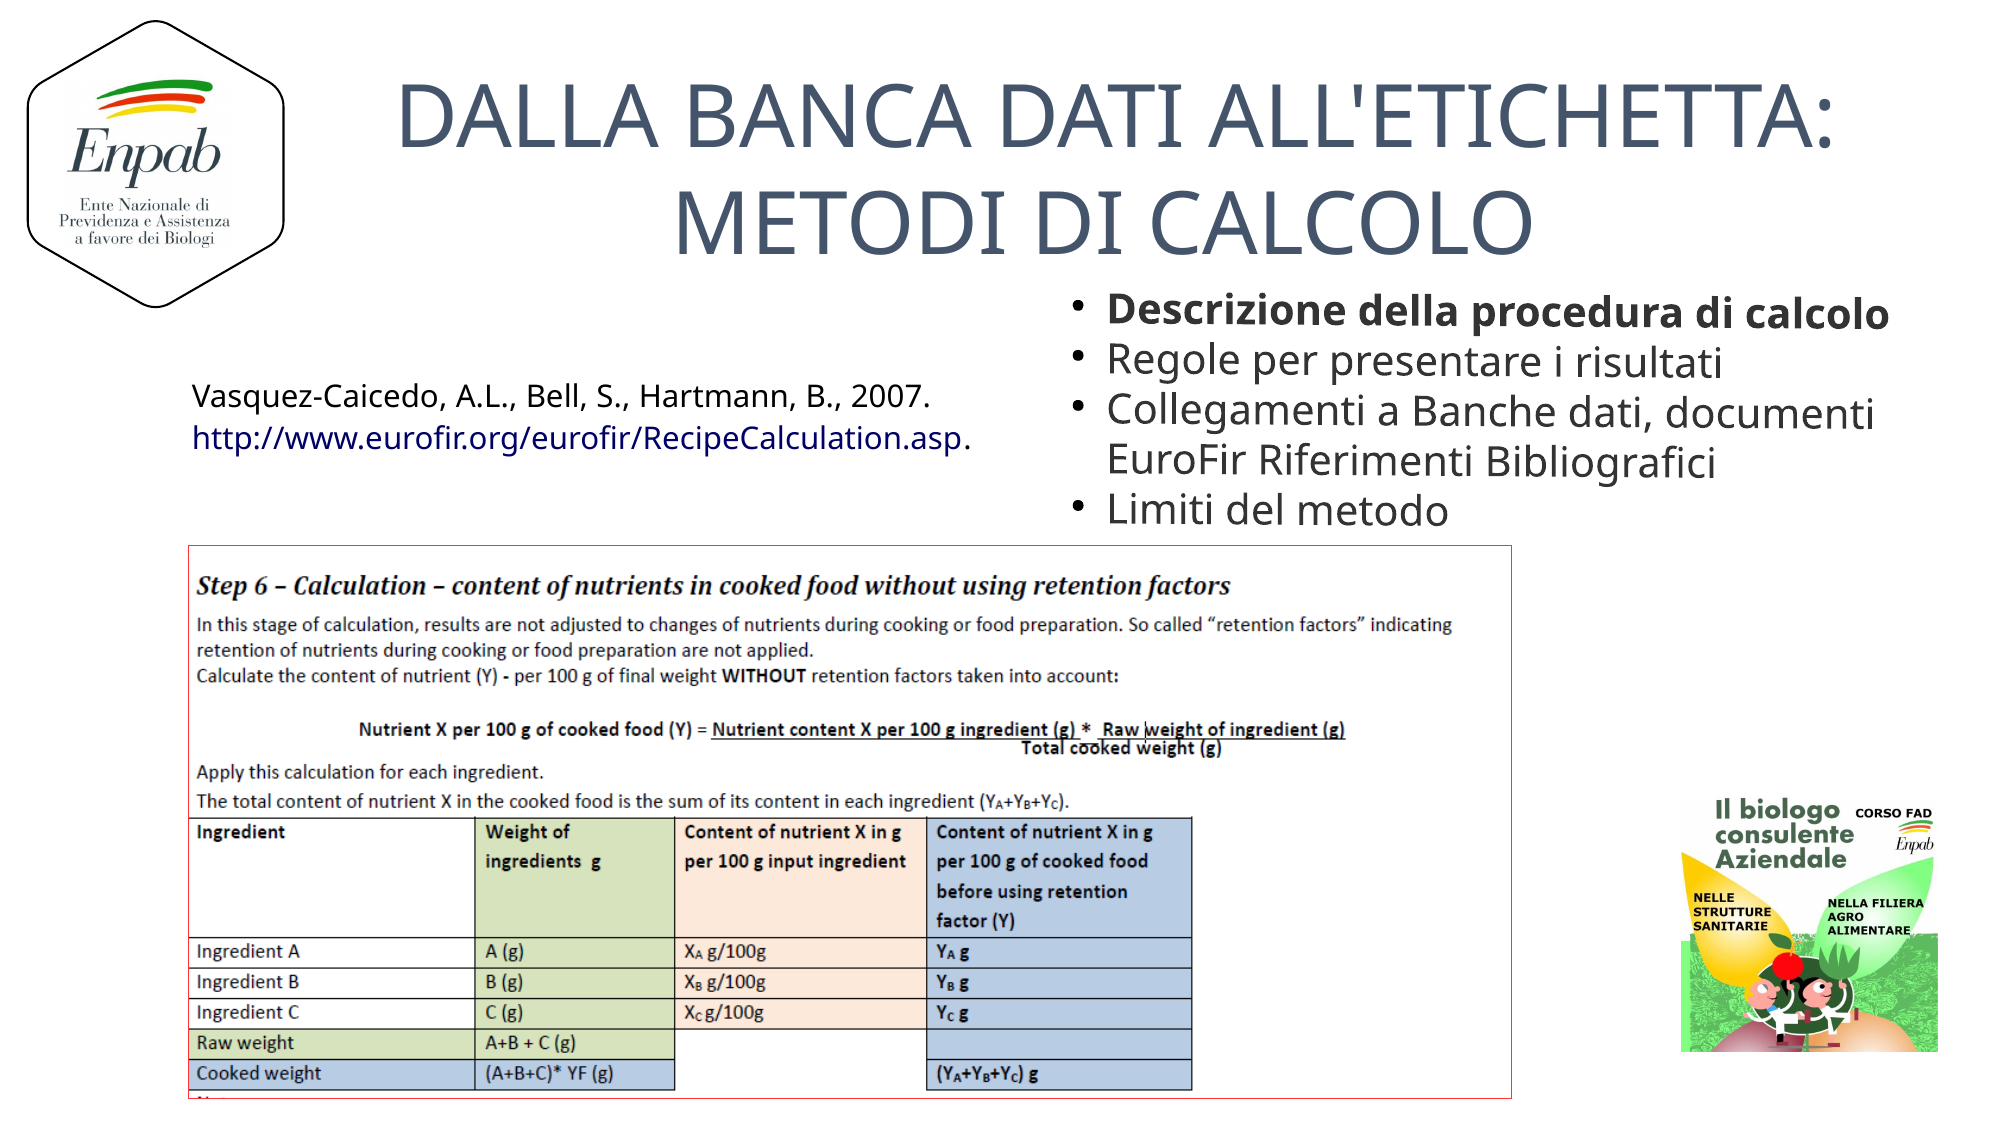

DALLA BANCA DATI ALL'ETICHETTA: METODI DI CALCOLO
Descrizione della procedura di calcolo
Regole per presentare i risultati
Collegamenti a Banche dati, documenti EuroFir Riferimenti Bibliografici
Limiti del metodo
Vasquez-Caicedo, A.L., Bell, S., Hartmann, B., 2007. http://www.eurofir.org/eurofir/RecipeCalculation.asp.
24